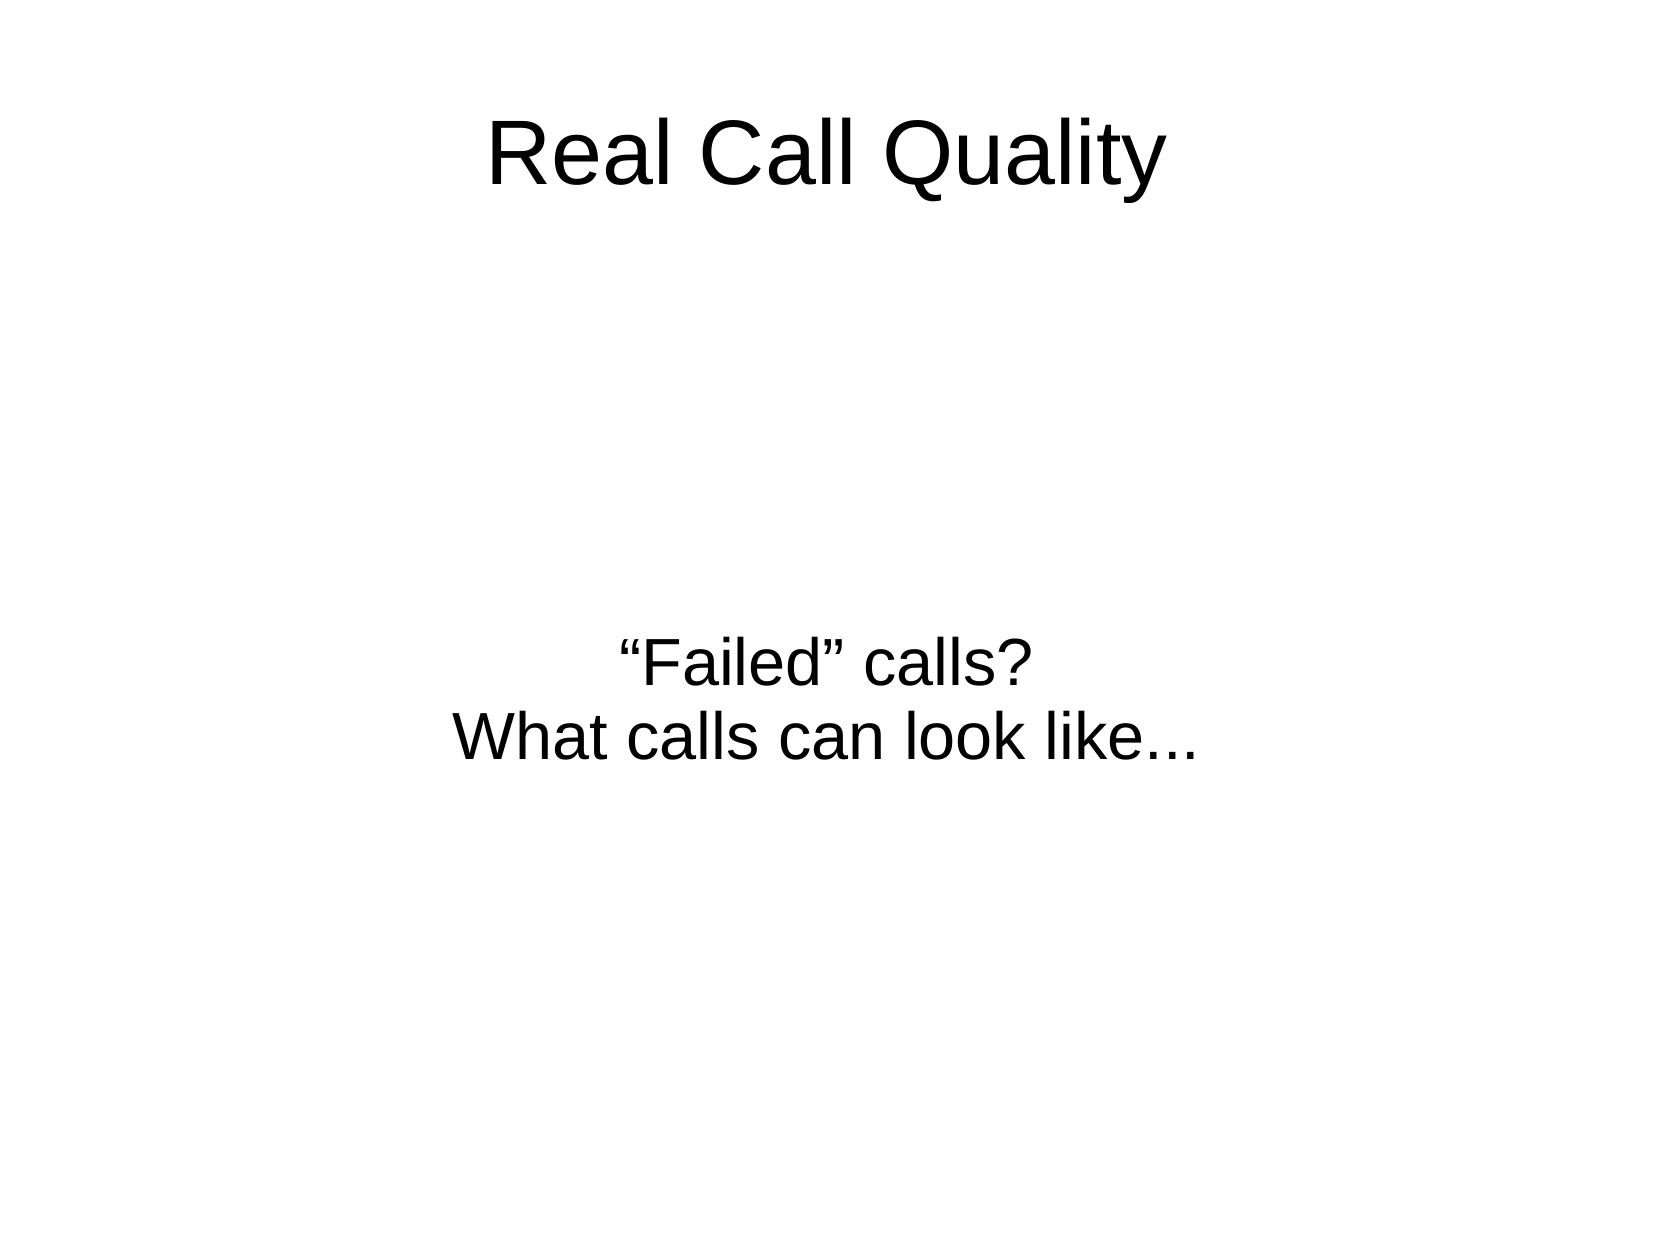

# Real Call Quality
“Failed” calls?
What calls can look like...